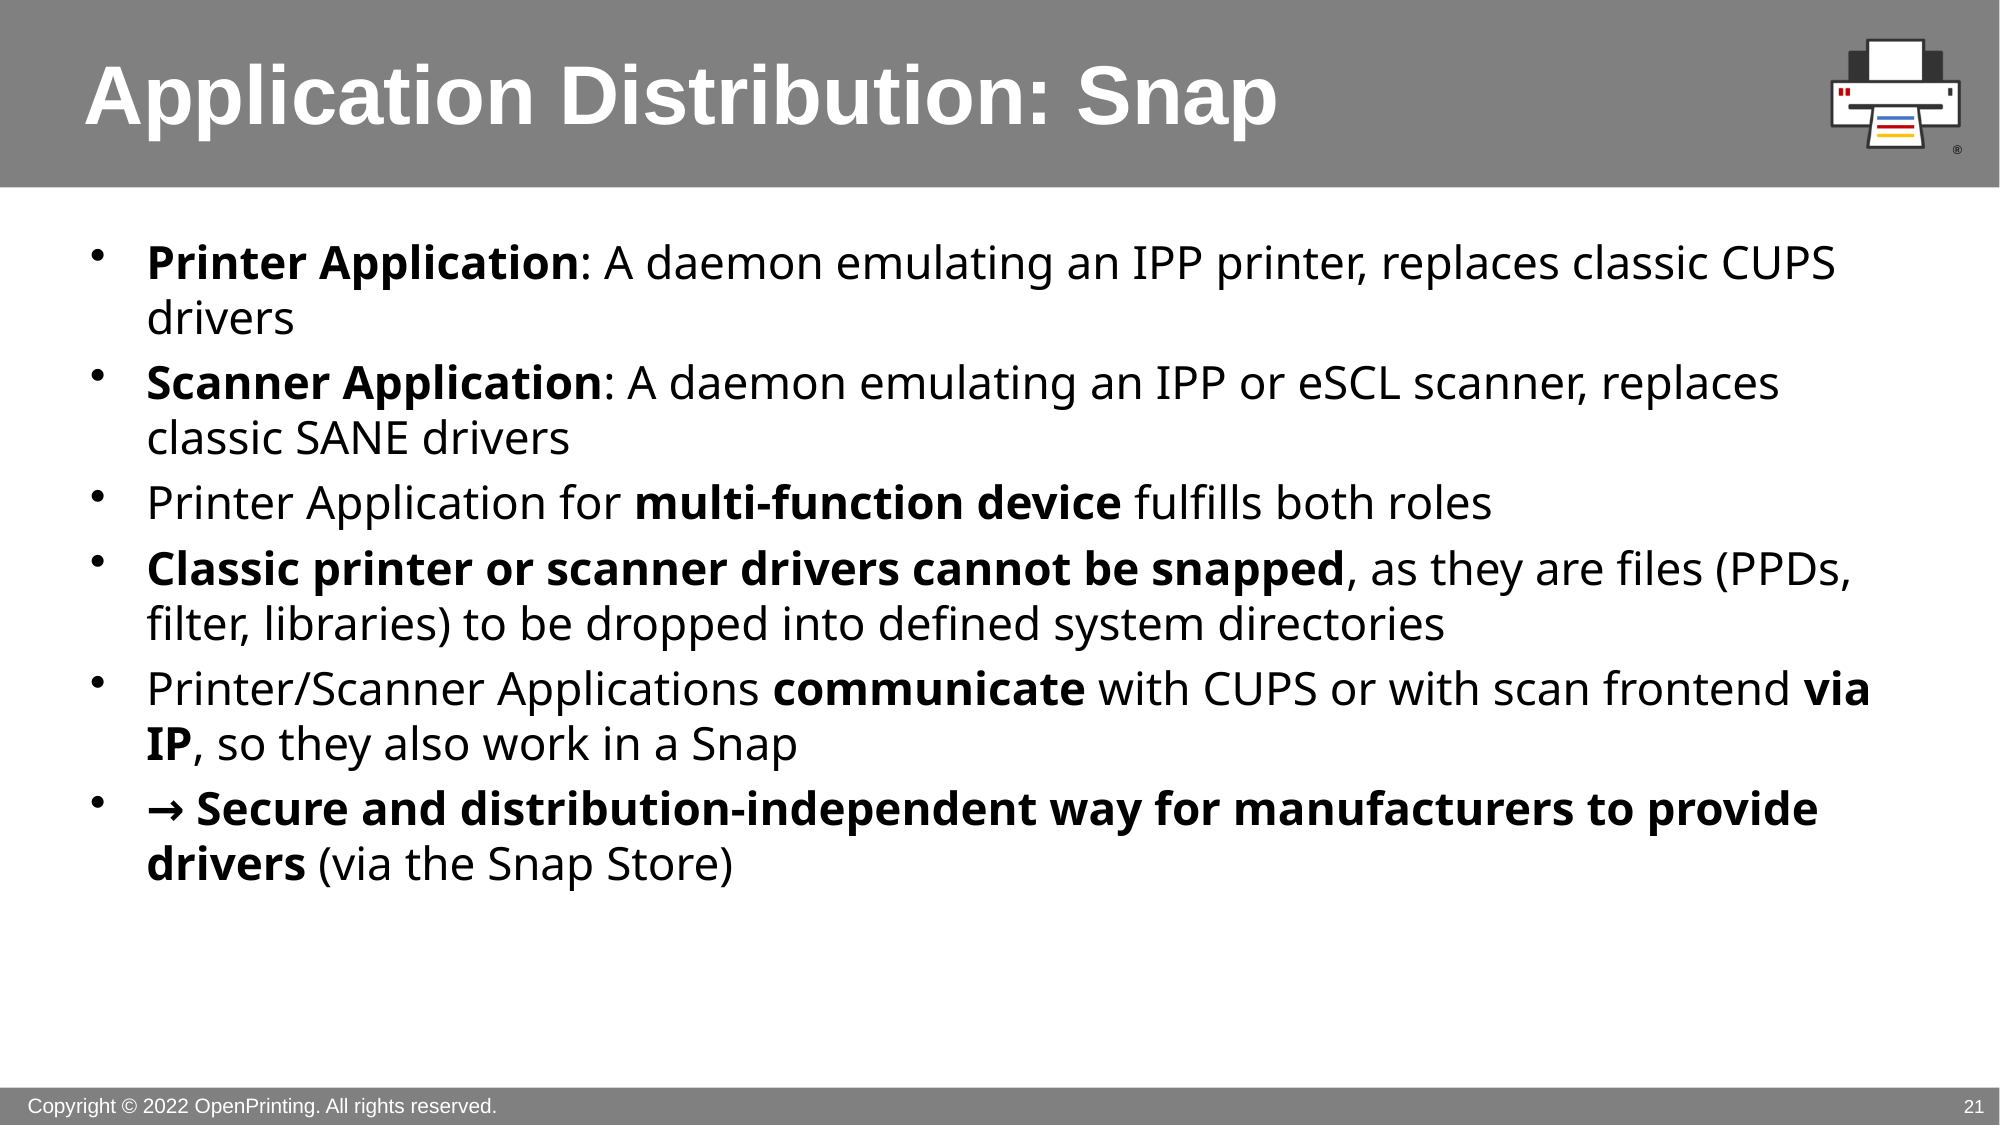

Application Distribution: Snap
# Printer Application: A daemon emulating an IPP printer, replaces classic CUPS drivers
Scanner Application: A daemon emulating an IPP or eSCL scanner, replaces classic SANE drivers
Printer Application for multi-function device fulfills both roles
Classic printer or scanner drivers cannot be snapped, as they are files (PPDs, filter, libraries) to be dropped into defined system directories
Printer/Scanner Applications communicate with CUPS or with scan frontend via IP, so they also work in a Snap
→ Secure and distribution-independent way for manufacturers to provide drivers (via the Snap Store)